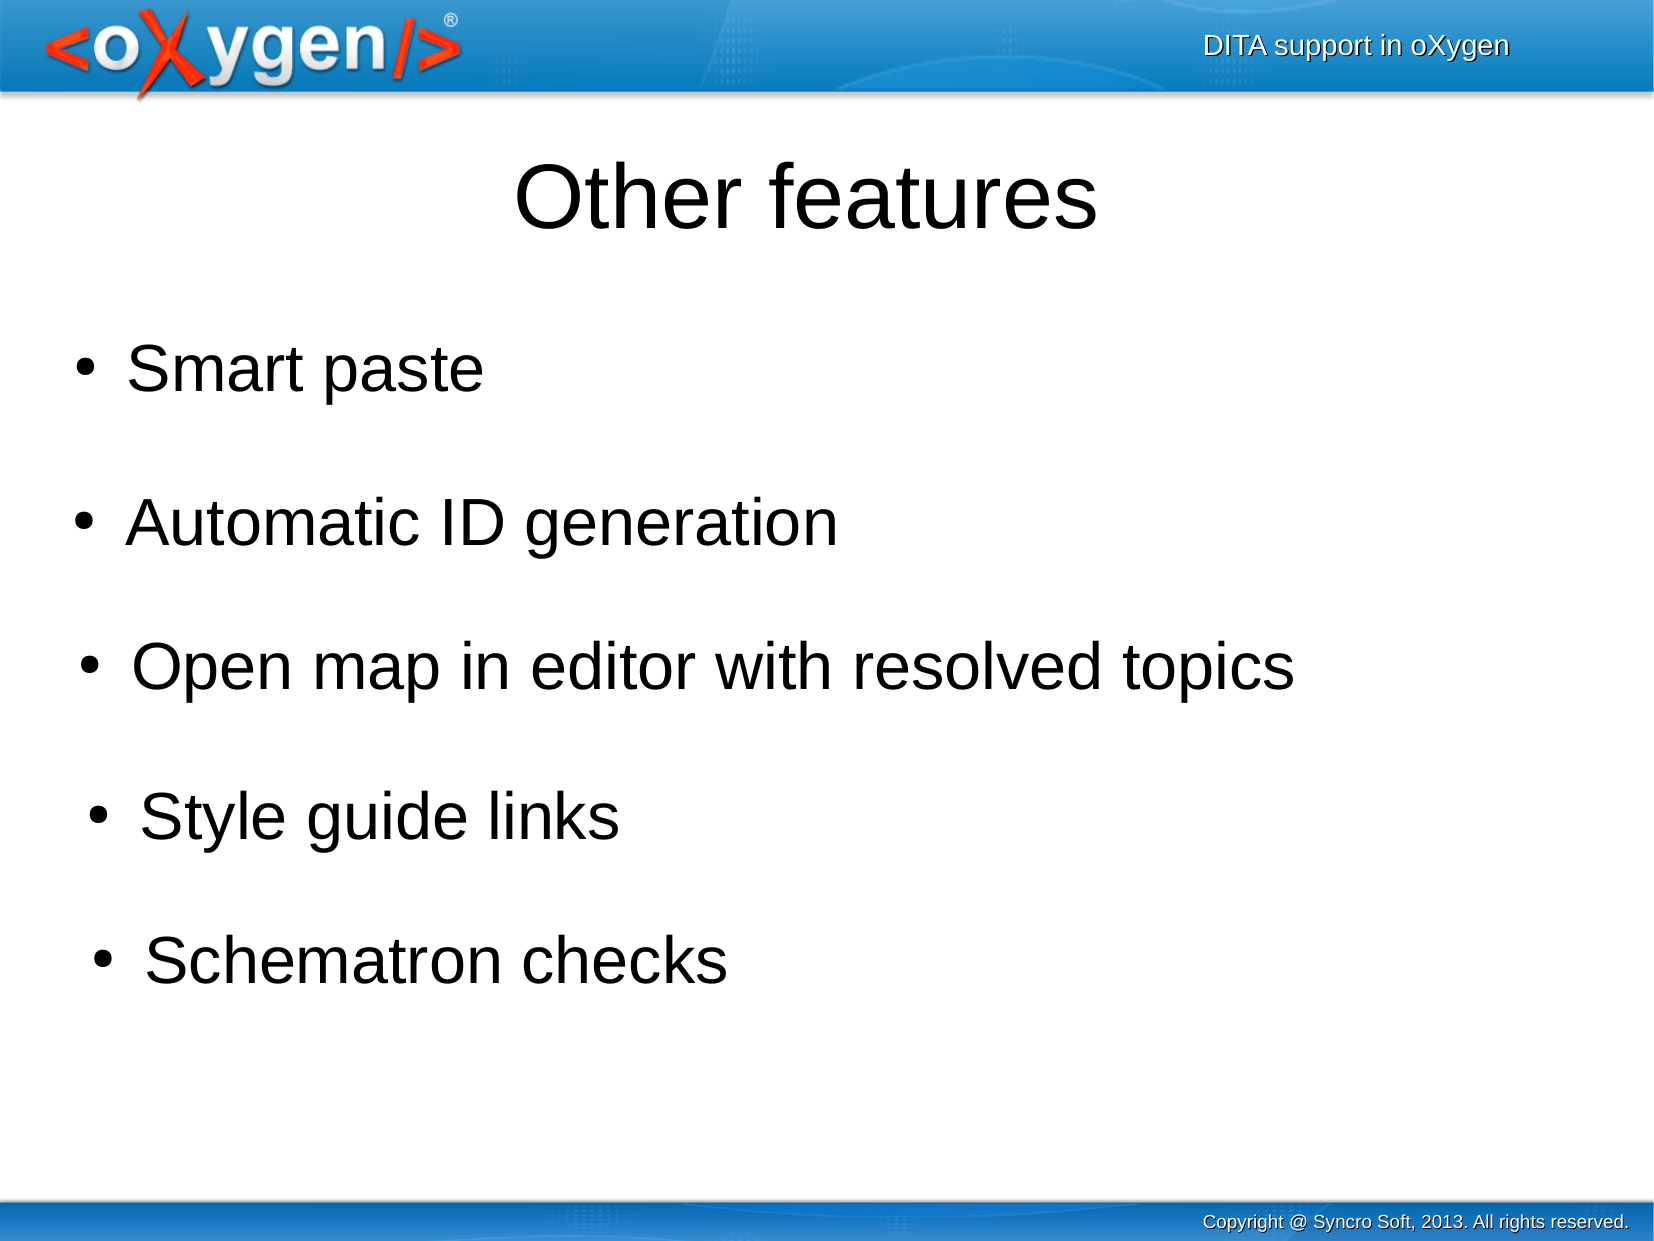

# Other features
Smart paste
Automatic ID generation
Open map in editor with resolved topics
Style guide links
Schematron checks